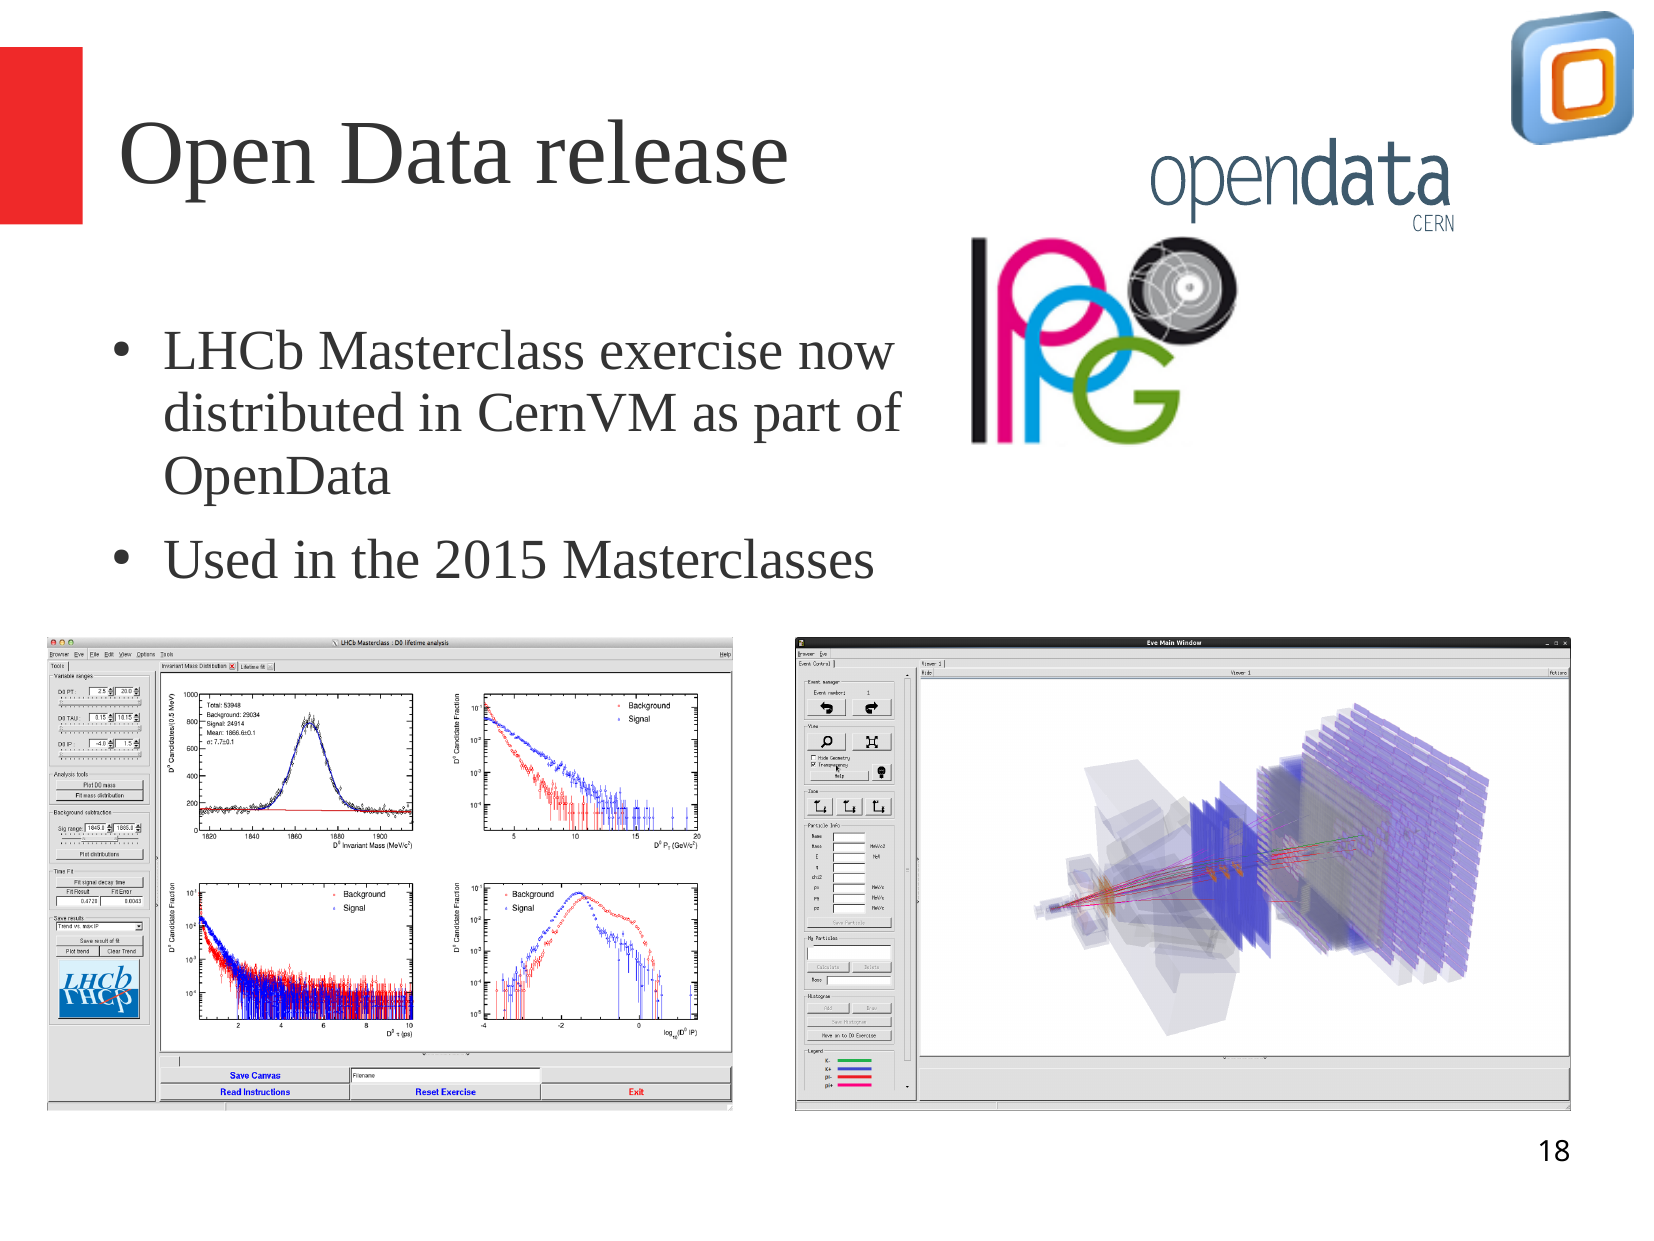

# Open Data release
LHCb Masterclass exercise now distributed in CernVM as part of OpenData
Used in the 2015 Masterclasses
18